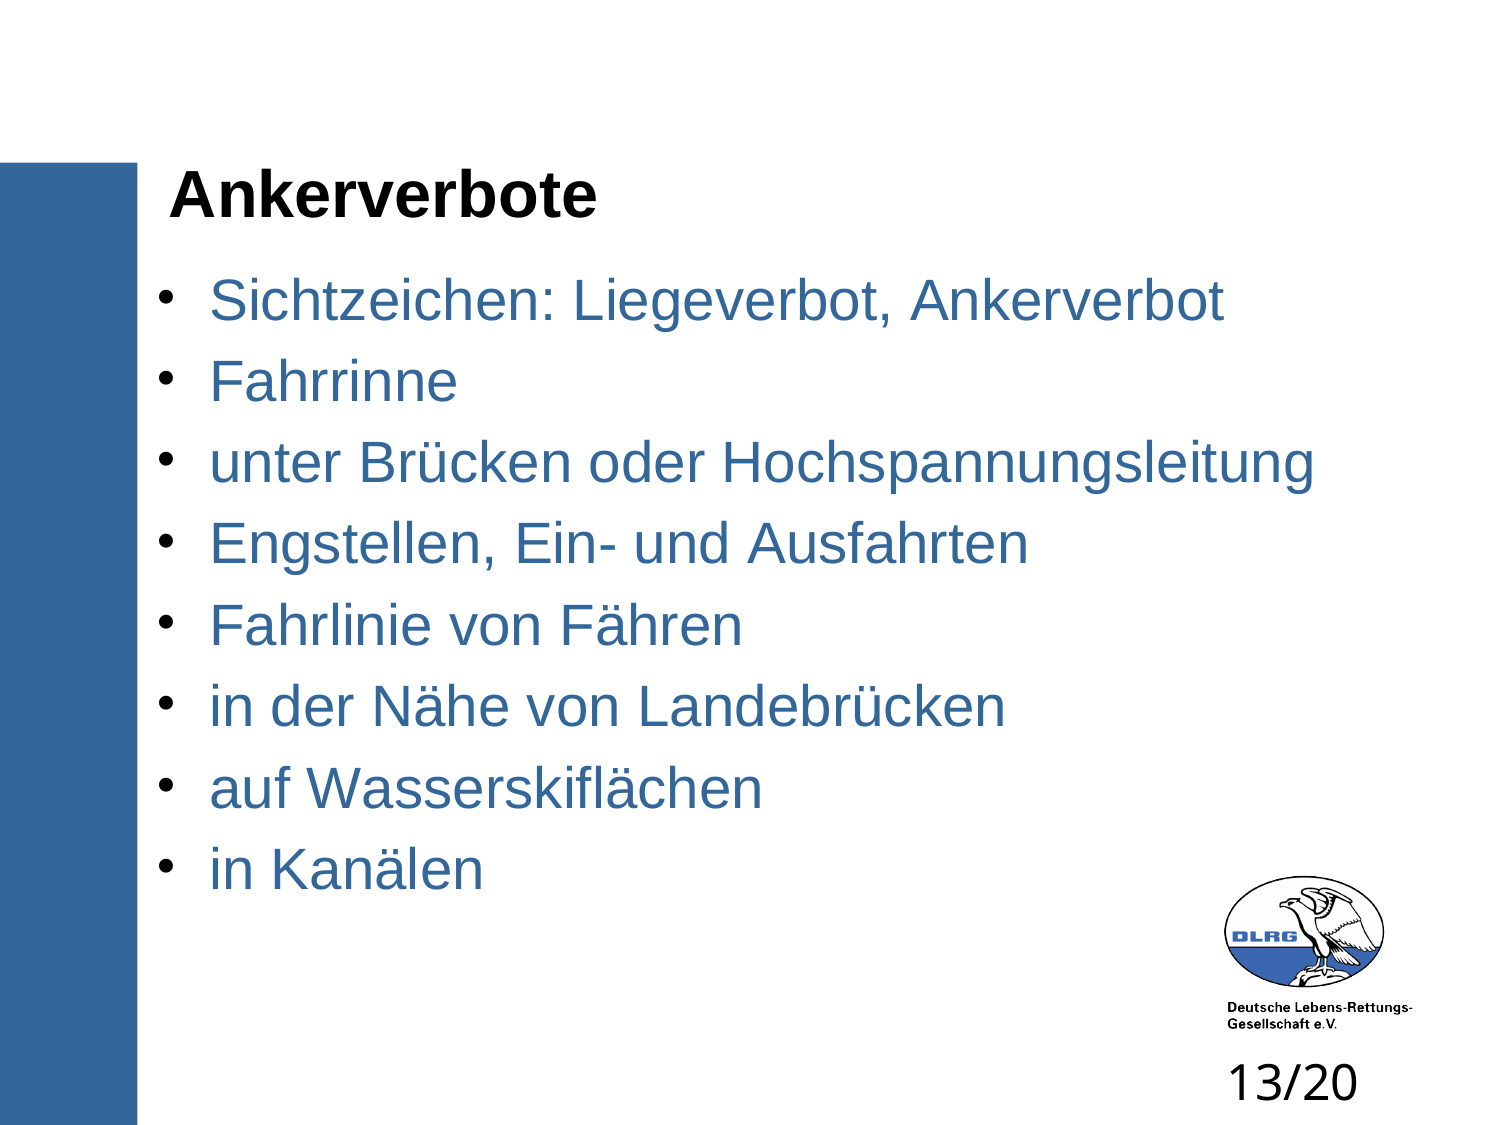

# Ankerverbote
Sichtzeichen: Liegeverbot, Ankerverbot
Fahrrinne
unter Brücken oder Hochspannungsleitung
Engstellen, Ein- und Ausfahrten
Fahrlinie von Fähren
in der Nähe von Landebrücken
auf Wasserskiflächen
in Kanälen